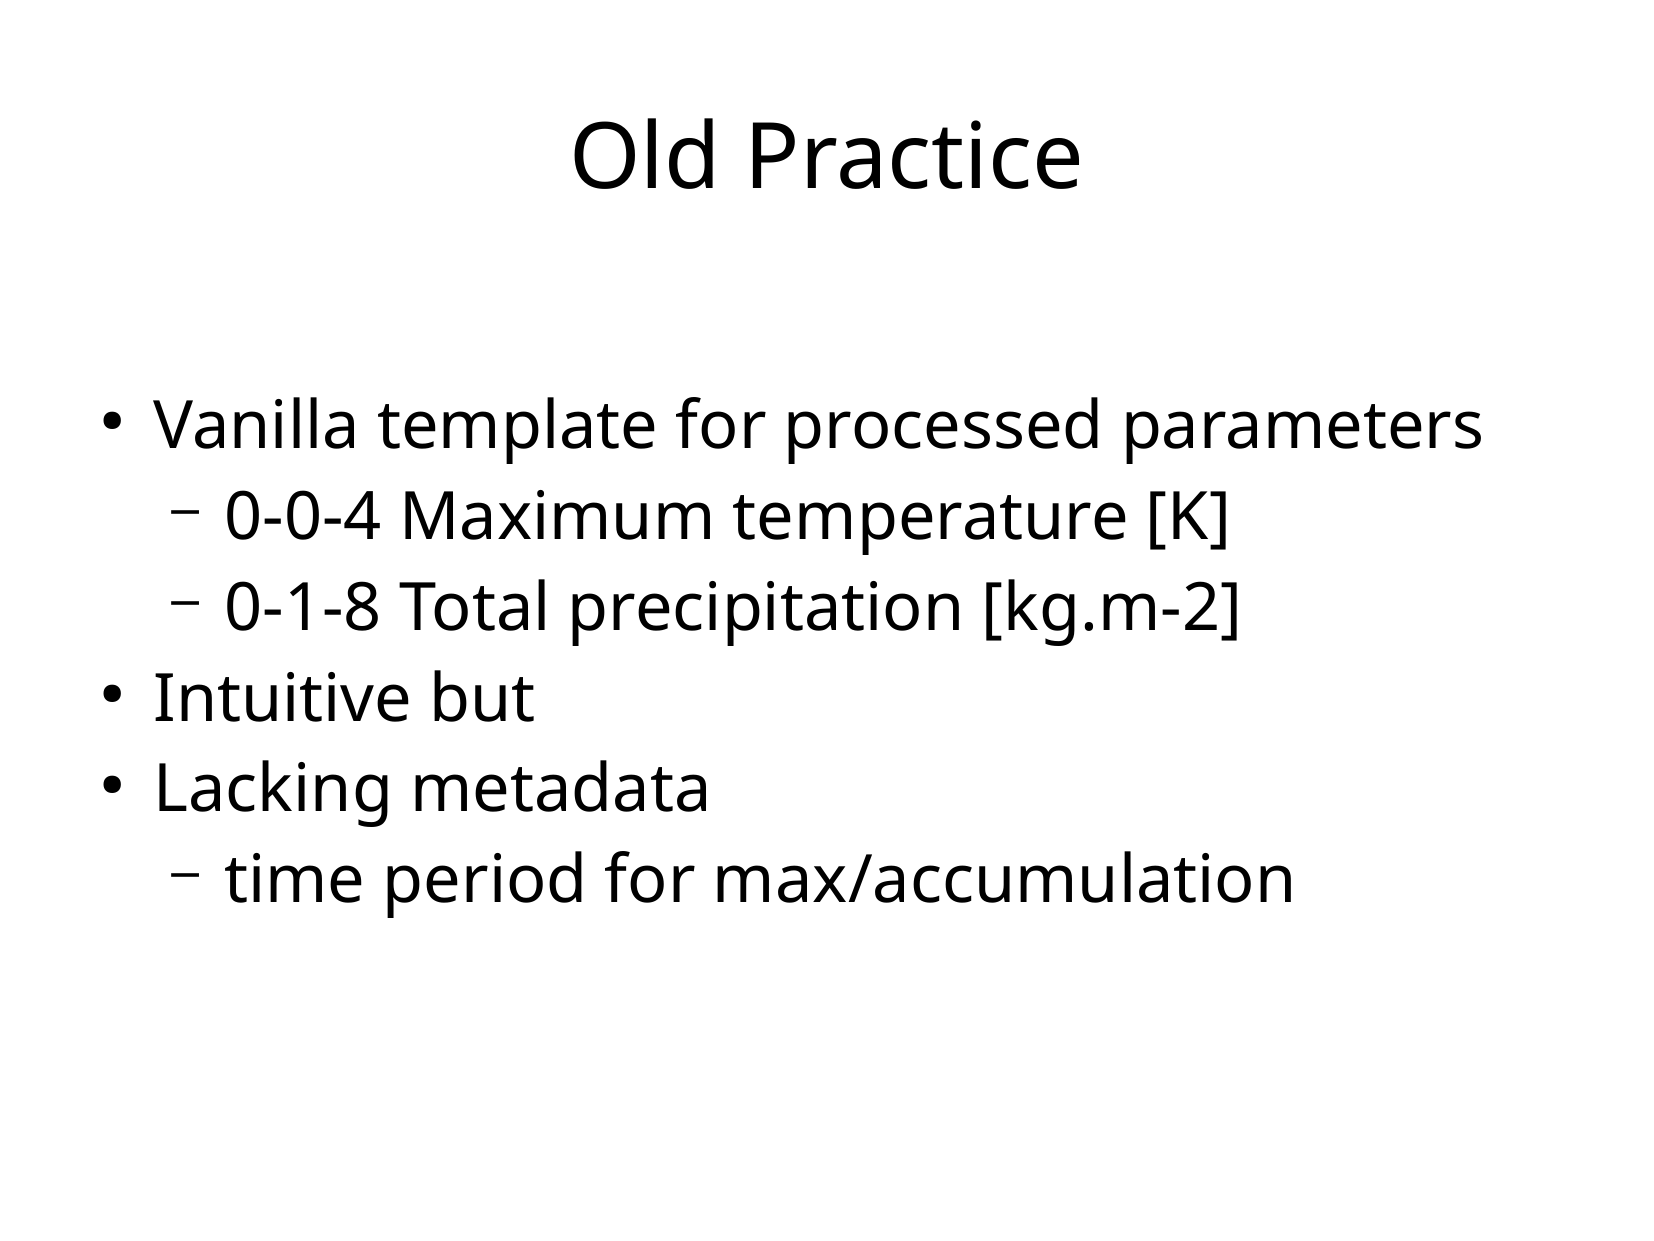

# Old Practice
Vanilla template for processed parameters
0-0-4 Maximum temperature [K]
0-1-8 Total precipitation [kg.m-2]
Intuitive but
Lacking metadata
time period for max/accumulation